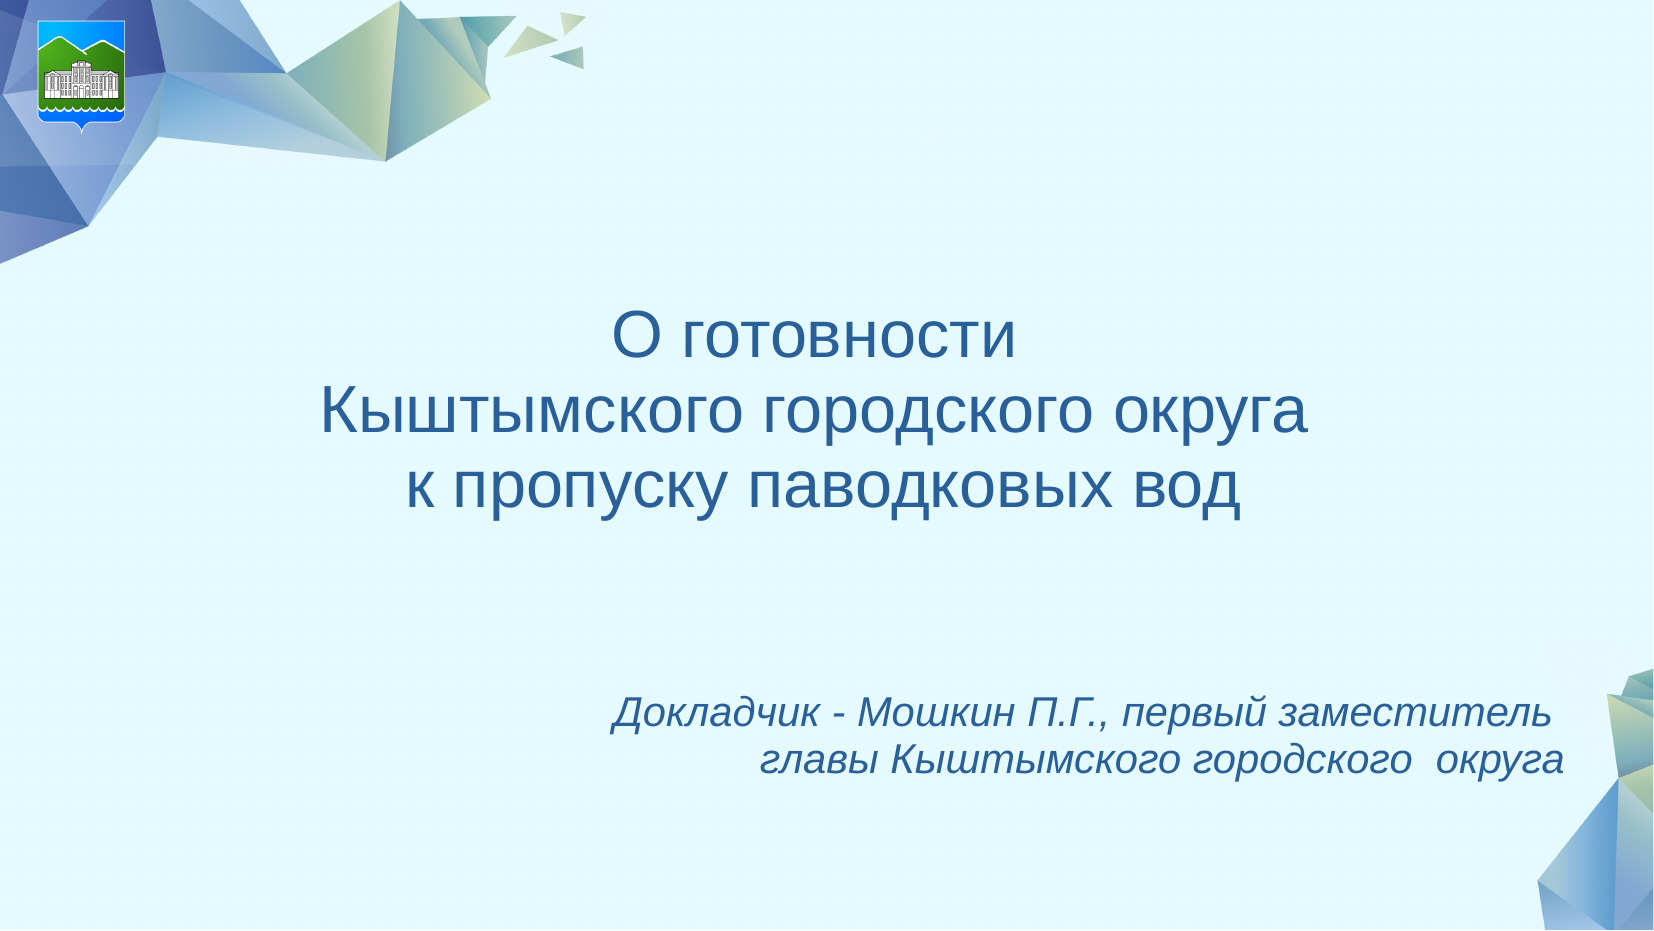

# О готовности
Кыштымского городского округа
к пропуску паводковых вод
Докладчик - Мошкин П.Г., первый заместитель
главы Кыштымского городского округа